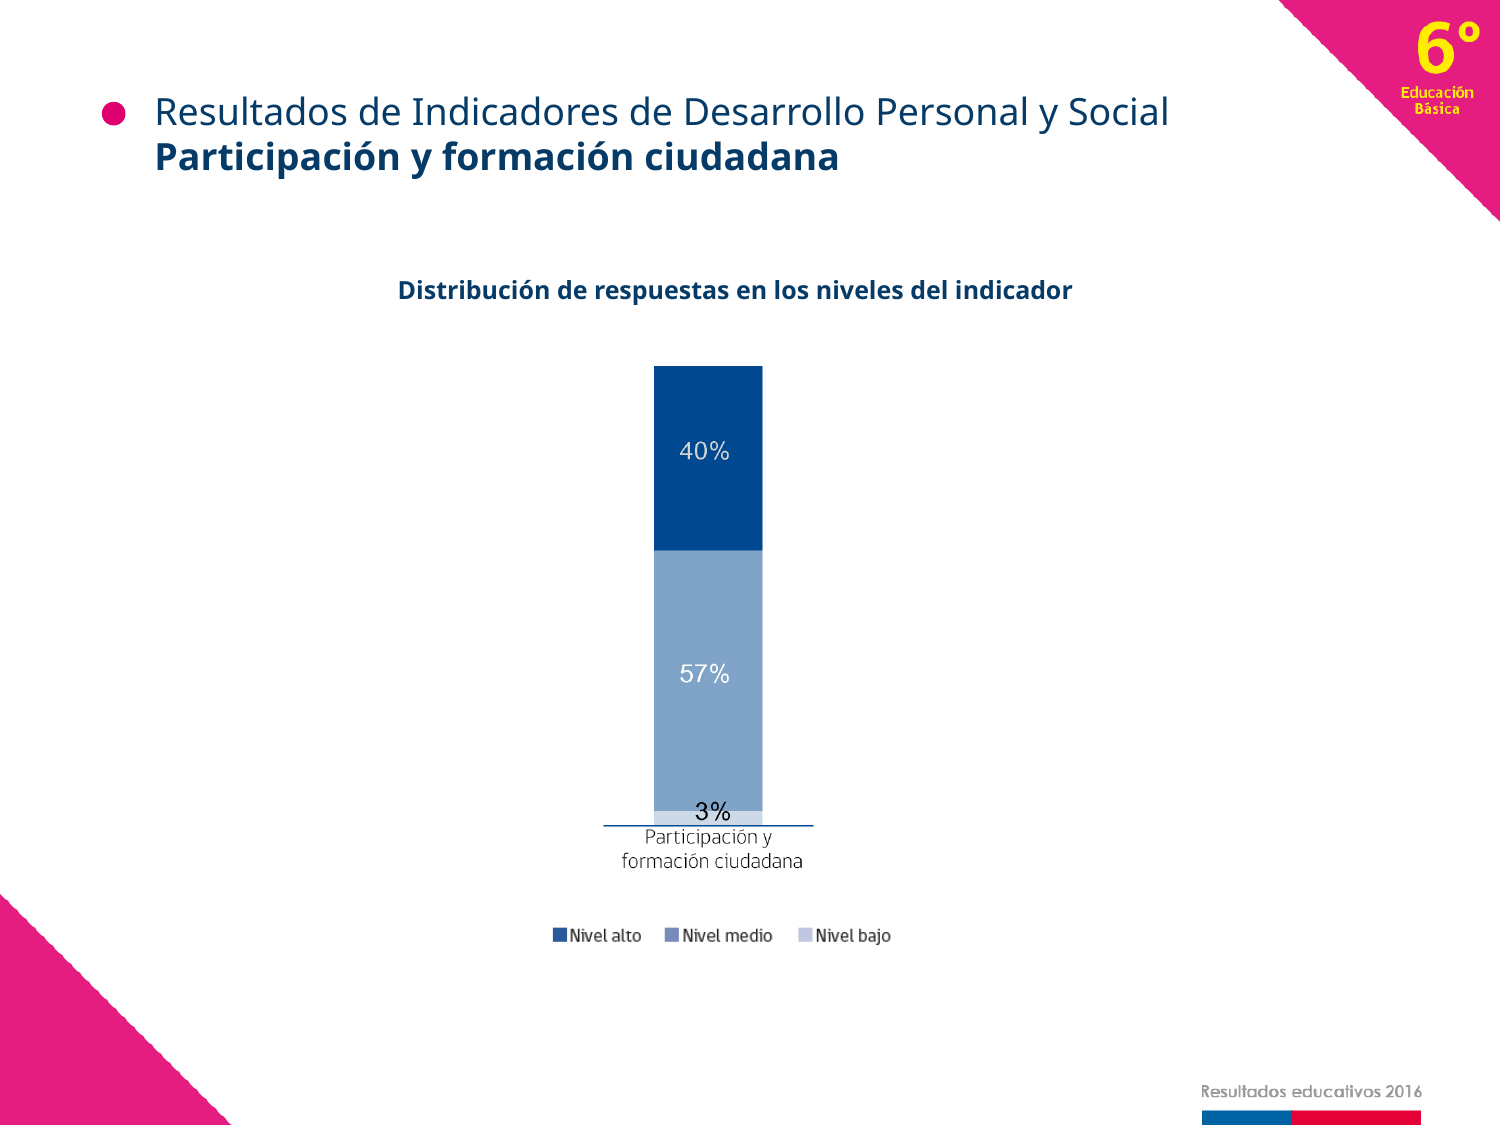

Resultados de Indicadores de Desarrollo Personal y Social
Participación y formación ciudadana
Distribución de respuestas en los niveles del indicador